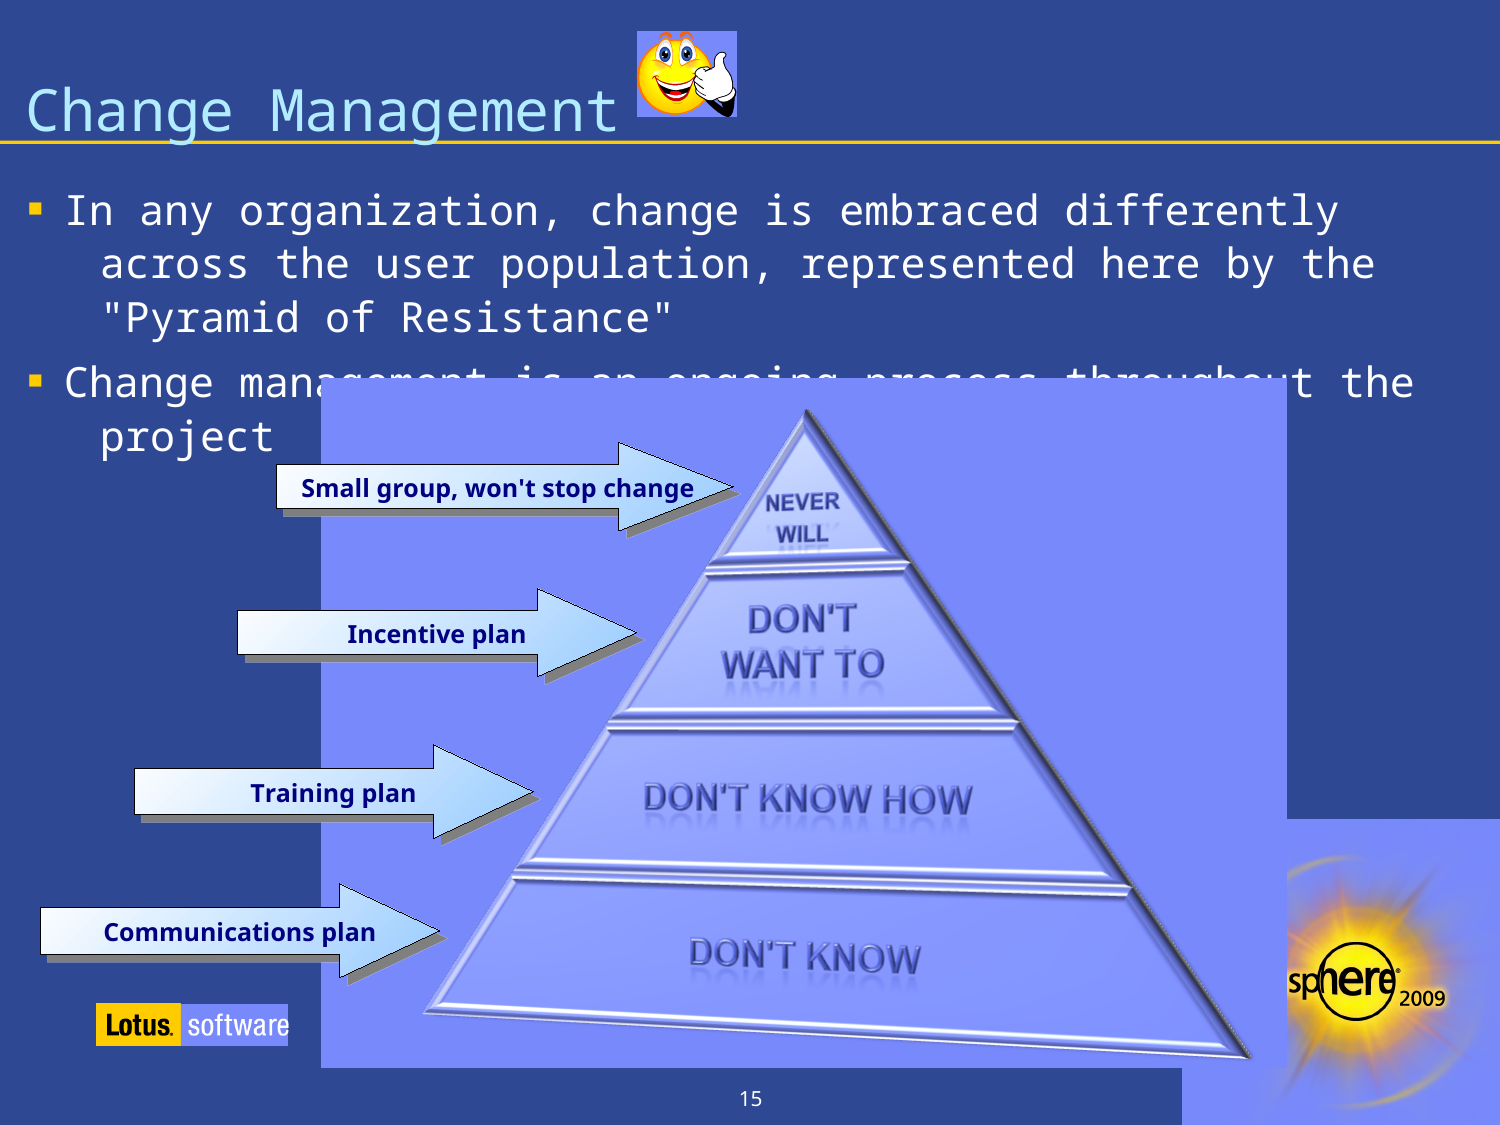

# Change Management
In any organization, change is embraced differently across the user population, represented here by the "Pyramid of Resistance"
Change management is an ongoing process throughout the project
Small group, won't stop change
Incentive plan
Training plan
Communications plan
15